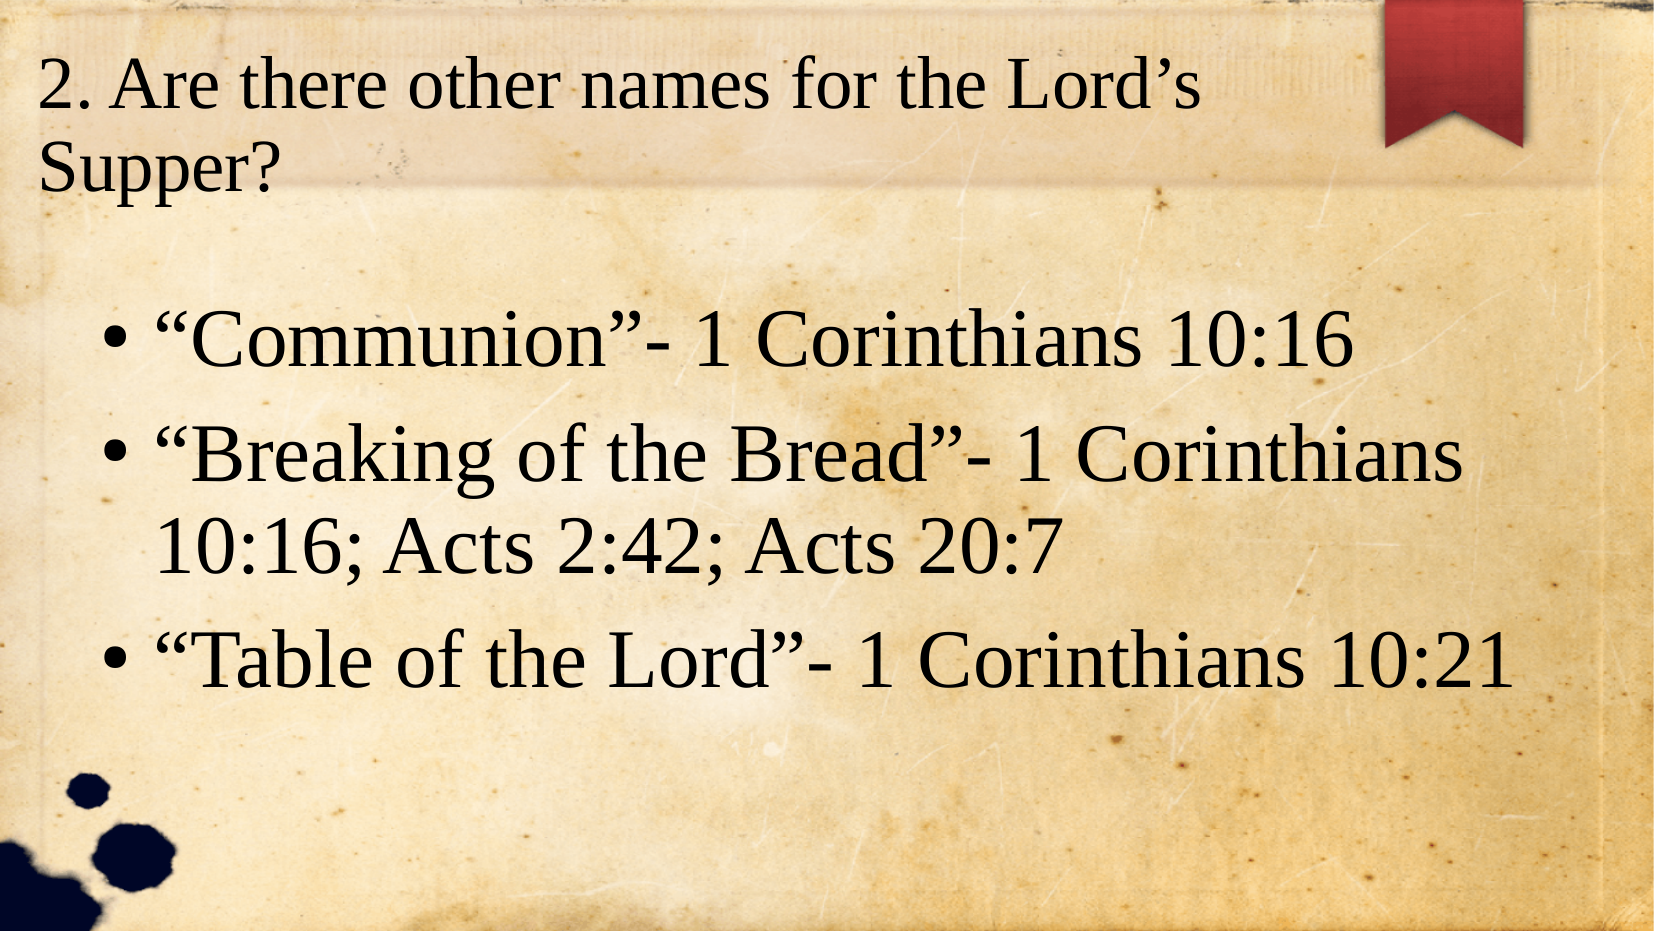

# 2. Are there other names for the Lord’s Supper?
“Communion”- 1 Corinthians 10:16
“Breaking of the Bread”- 1 Corinthians 10:16; Acts 2:42; Acts 20:7
“Table of the Lord”- 1 Corinthians 10:21